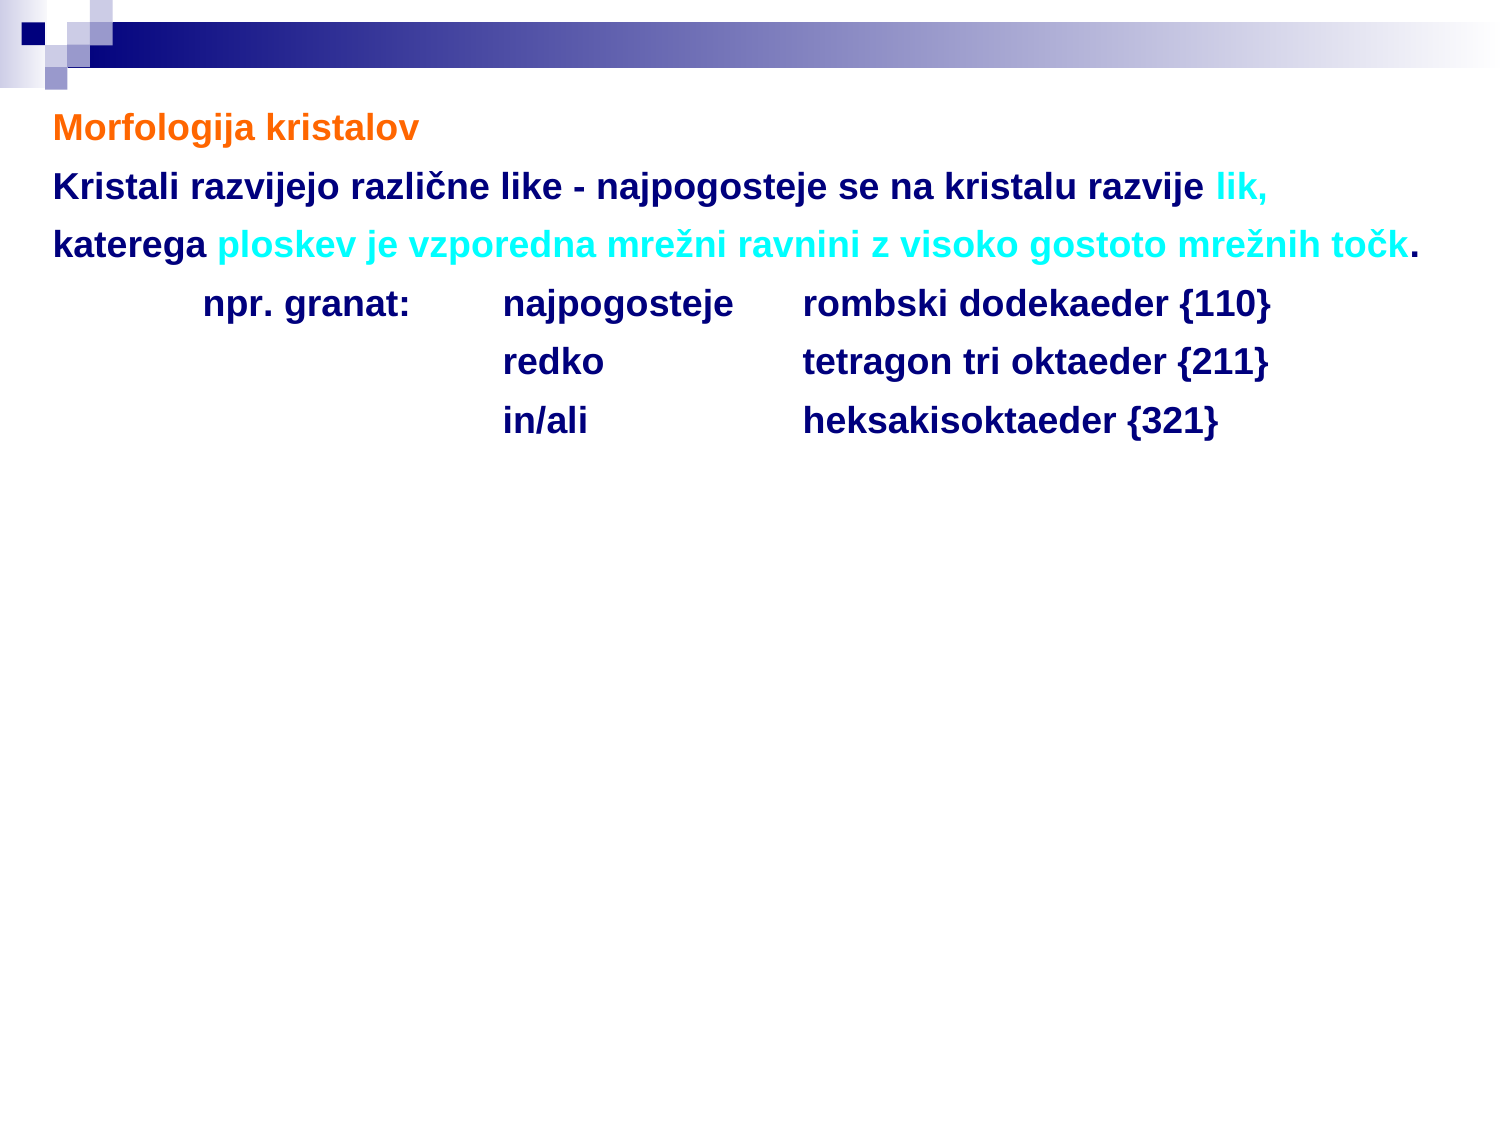

Morfologija kristalov
Kristali razvijejo različne like - najpogosteje se na kristalu razvije lik,
katerega ploskev je vzporedna mrežni ravnini z visoko gostoto mrežnih točk.
	npr. granat: 	najpogosteje 	rombski dodekaeder {110}
			redko 	tetragon tri oktaeder {211}
			in/ali 	heksakisoktaeder {321}